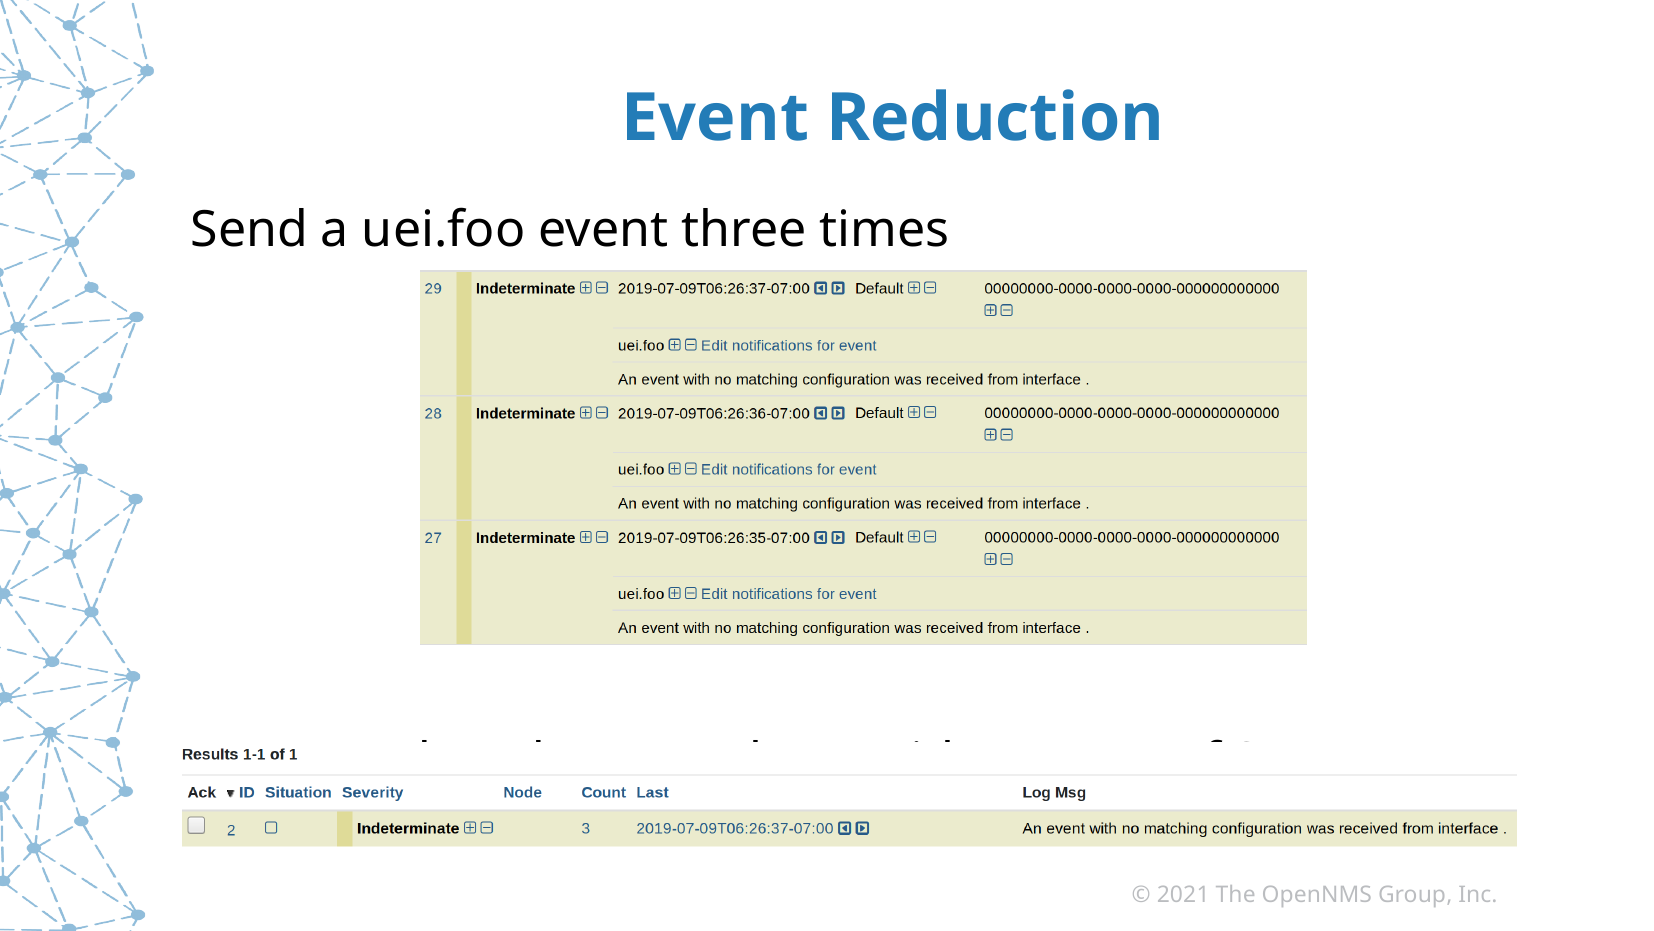

# Event Reduction
Send a uei.foo event three times
It gets reduced to one alarm with a count of 3